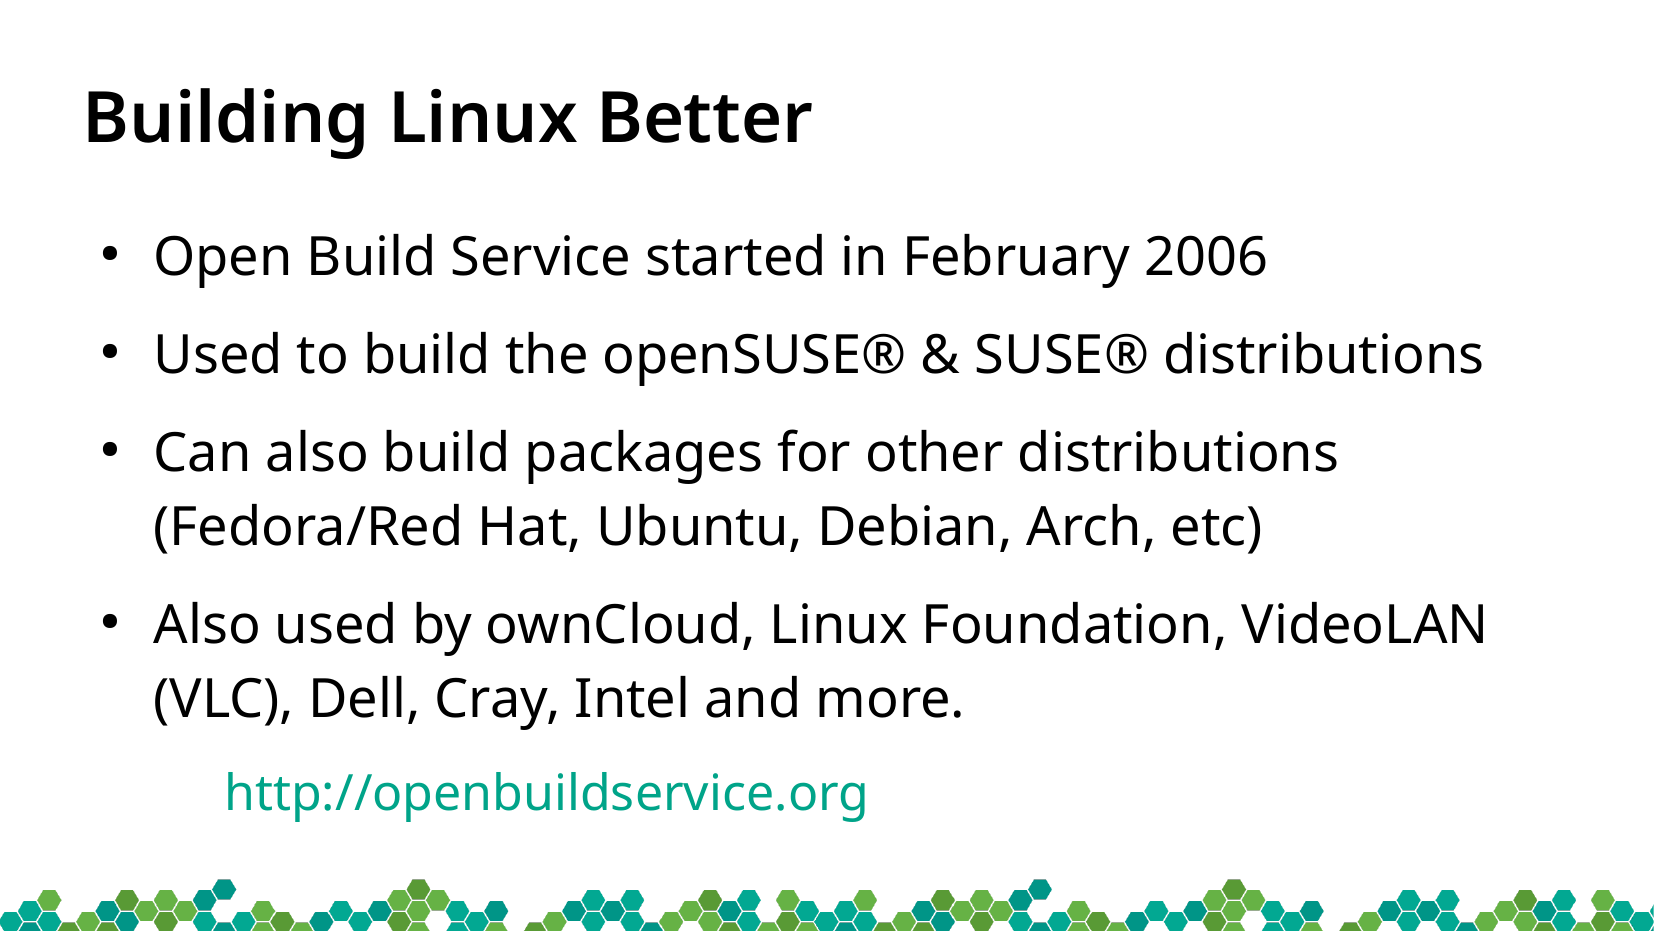

# Building Linux Better
Open Build Service started in February 2006
Used to build the openSUSE® & SUSE® distributions
Can also build packages for other distributions (Fedora/Red Hat, Ubuntu, Debian, Arch, etc)
Also used by ownCloud, Linux Foundation, VideoLAN (VLC), Dell, Cray, Intel and more.
http://openbuildservice.org